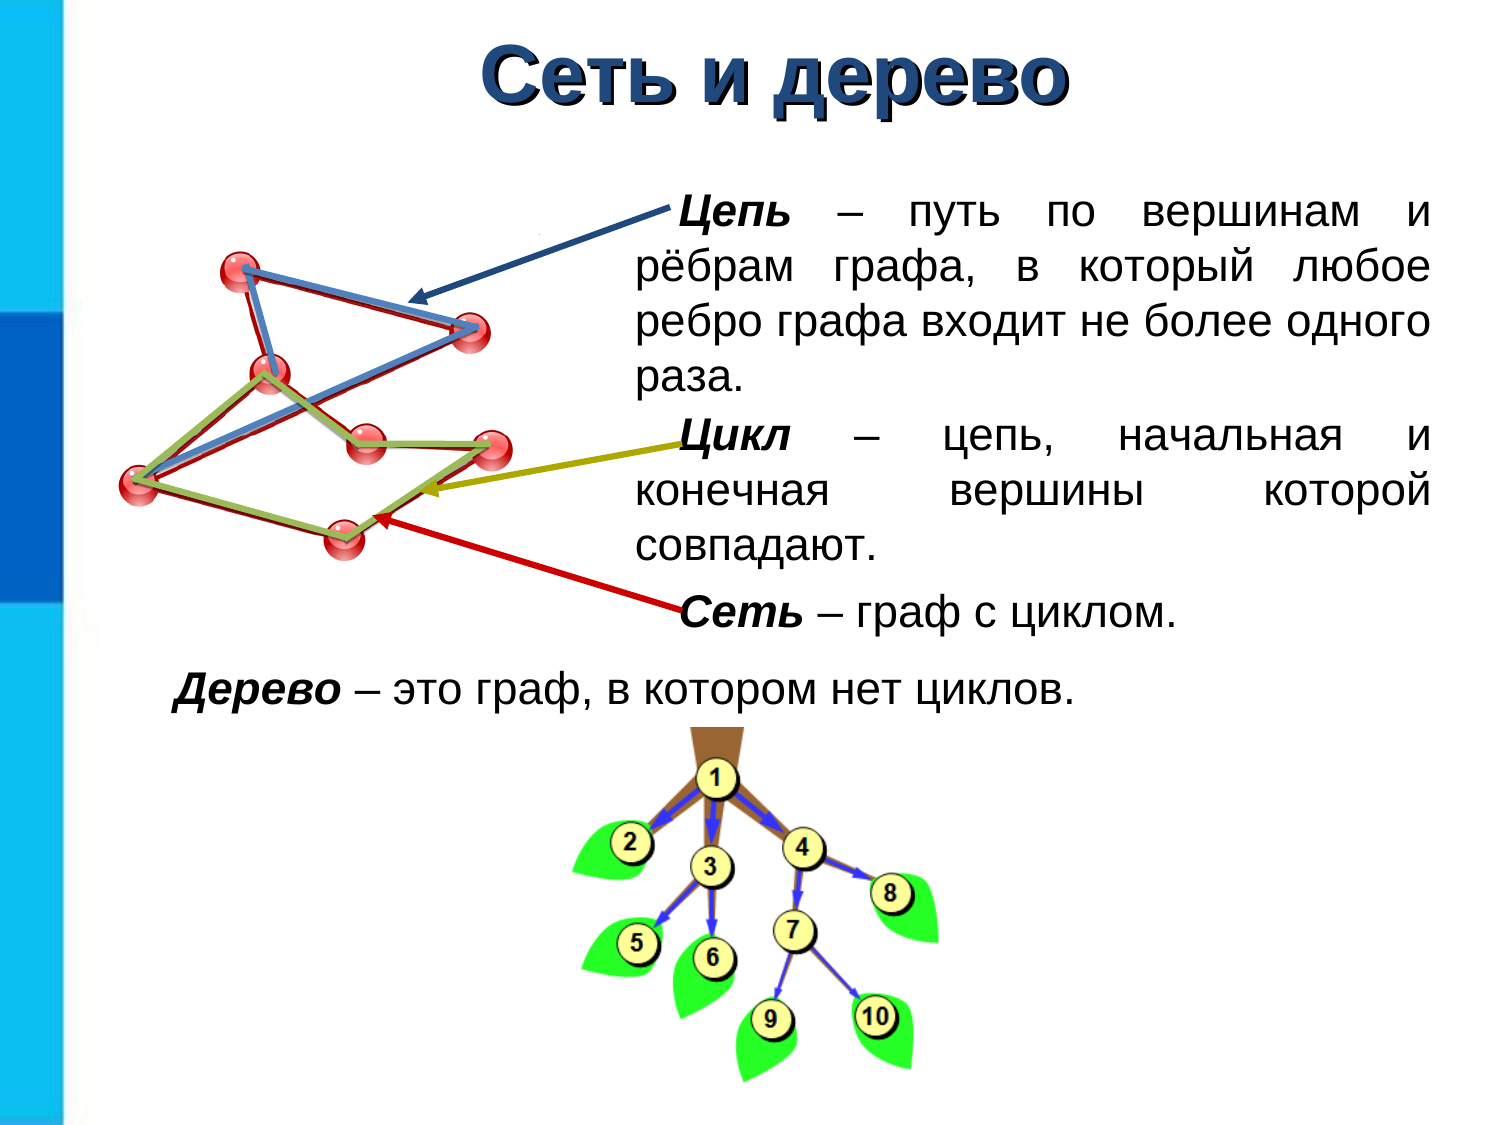

Сеть и дерево
Цепь – путь по вершинам и рёбрам графа, в который любое ребро графа входит не более одного раза.
Цикл – цепь, начальная и конечная вершины которой совпадают.
Сеть – граф с циклом.
Дерево – это граф, в котором нет циклов.